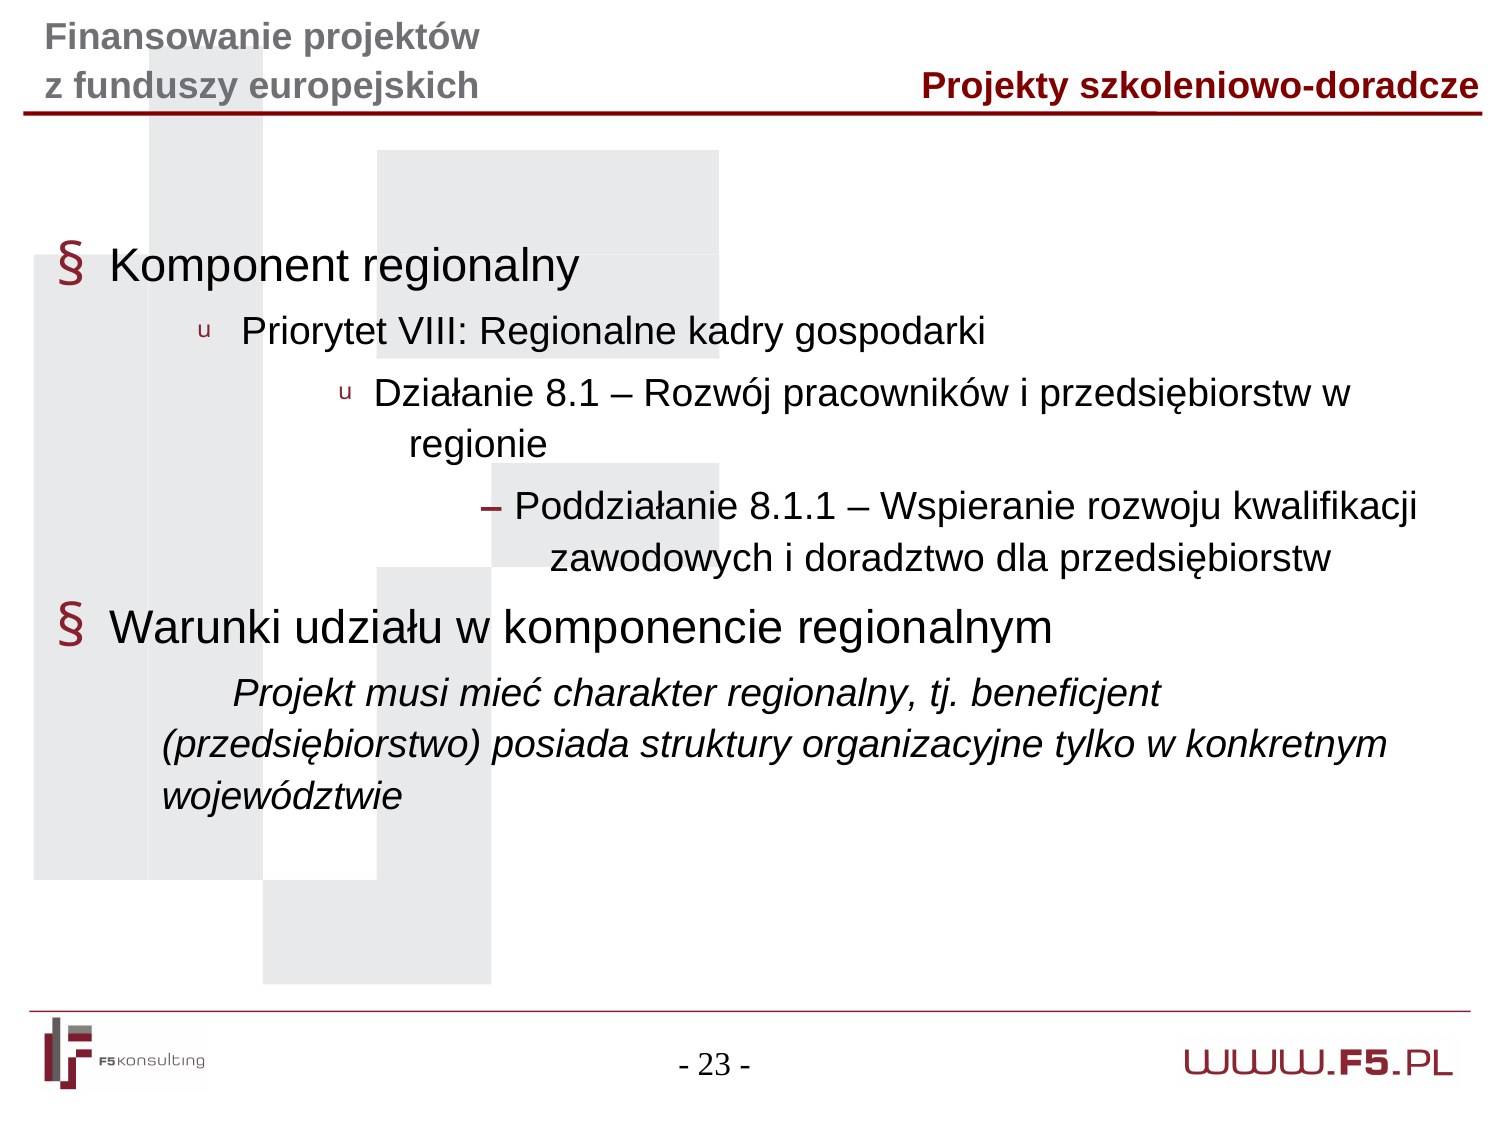

Finansowanie projektów
z funduszy europejskich Projekty szkoleniowo-doradcze
# Komponent regionalny
Priorytet VIII: Regionalne kadry gospodarki
Działanie 8.1 – Rozwój pracowników i przedsiębiorstw w regionie
Poddziałanie 8.1.1 – Wspieranie rozwoju kwalifikacji zawodowych i doradztwo dla przedsiębiorstw
Warunki udziału w komponencie regionalnym
	Projekt musi mieć charakter regionalny, tj. beneficjent (przedsiębiorstwo) posiada struktury organizacyjne tylko w konkretnym województwie